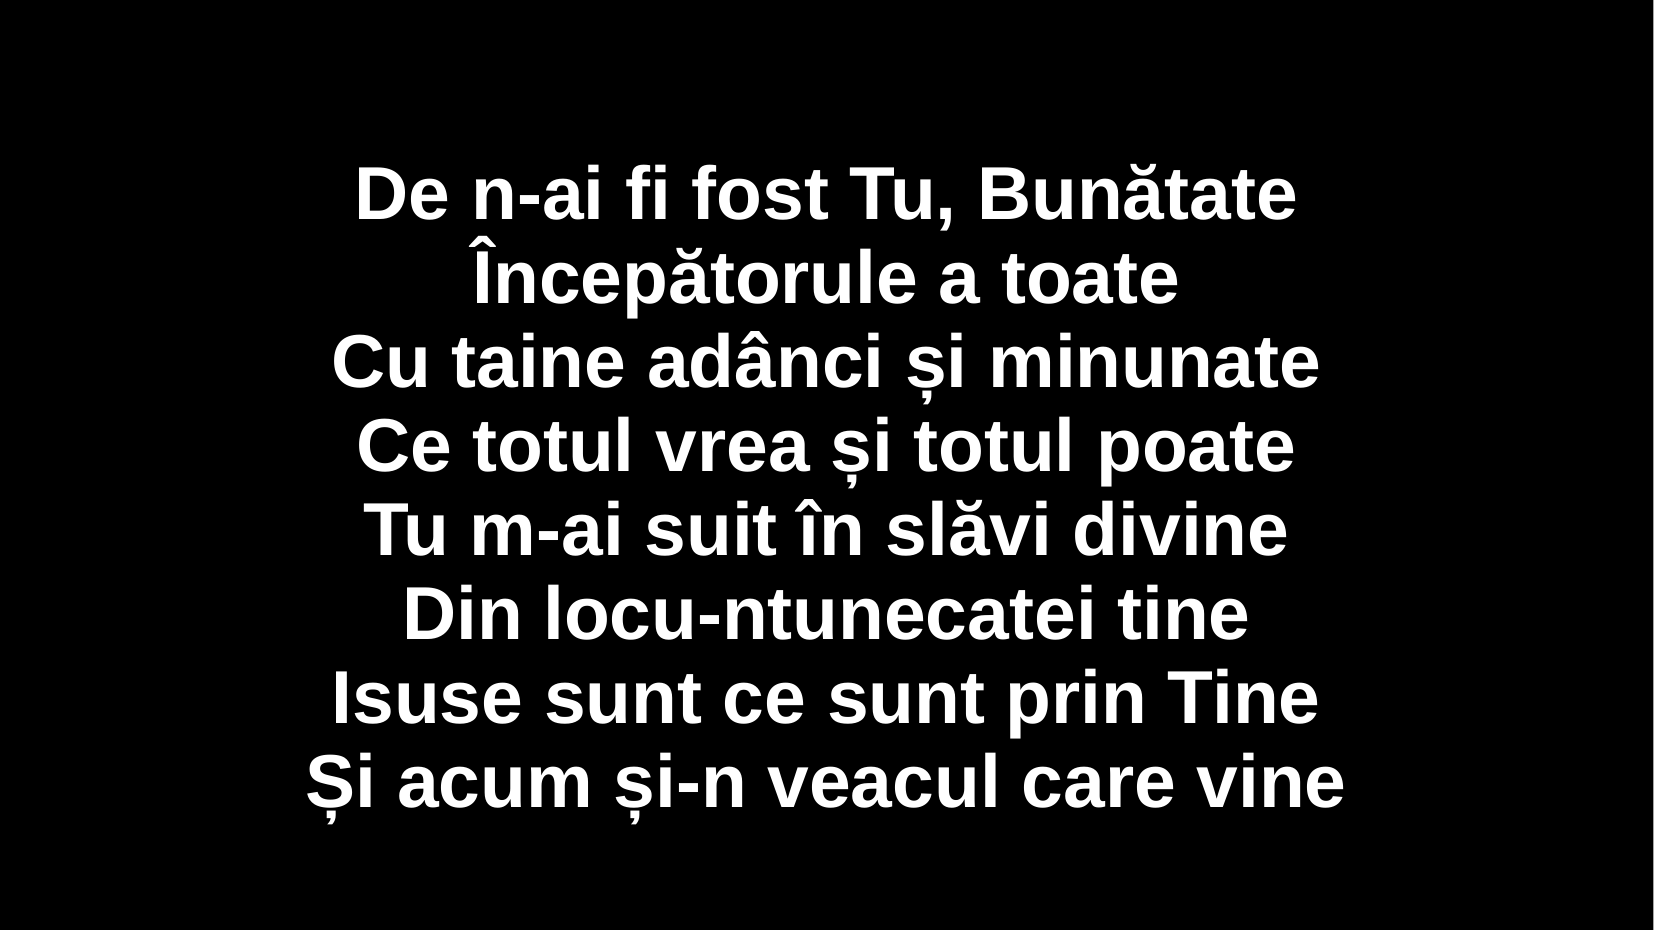

De n-ai fi fost Tu, Bunătate
Începătorule a toate
Cu taine adânci și minunate
Ce totul vrea și totul poate
Tu m-ai suit în slăvi divine
Din locu-ntunecatei tine
Isuse sunt ce sunt prin Tine
Și acum și-n veacul care vine